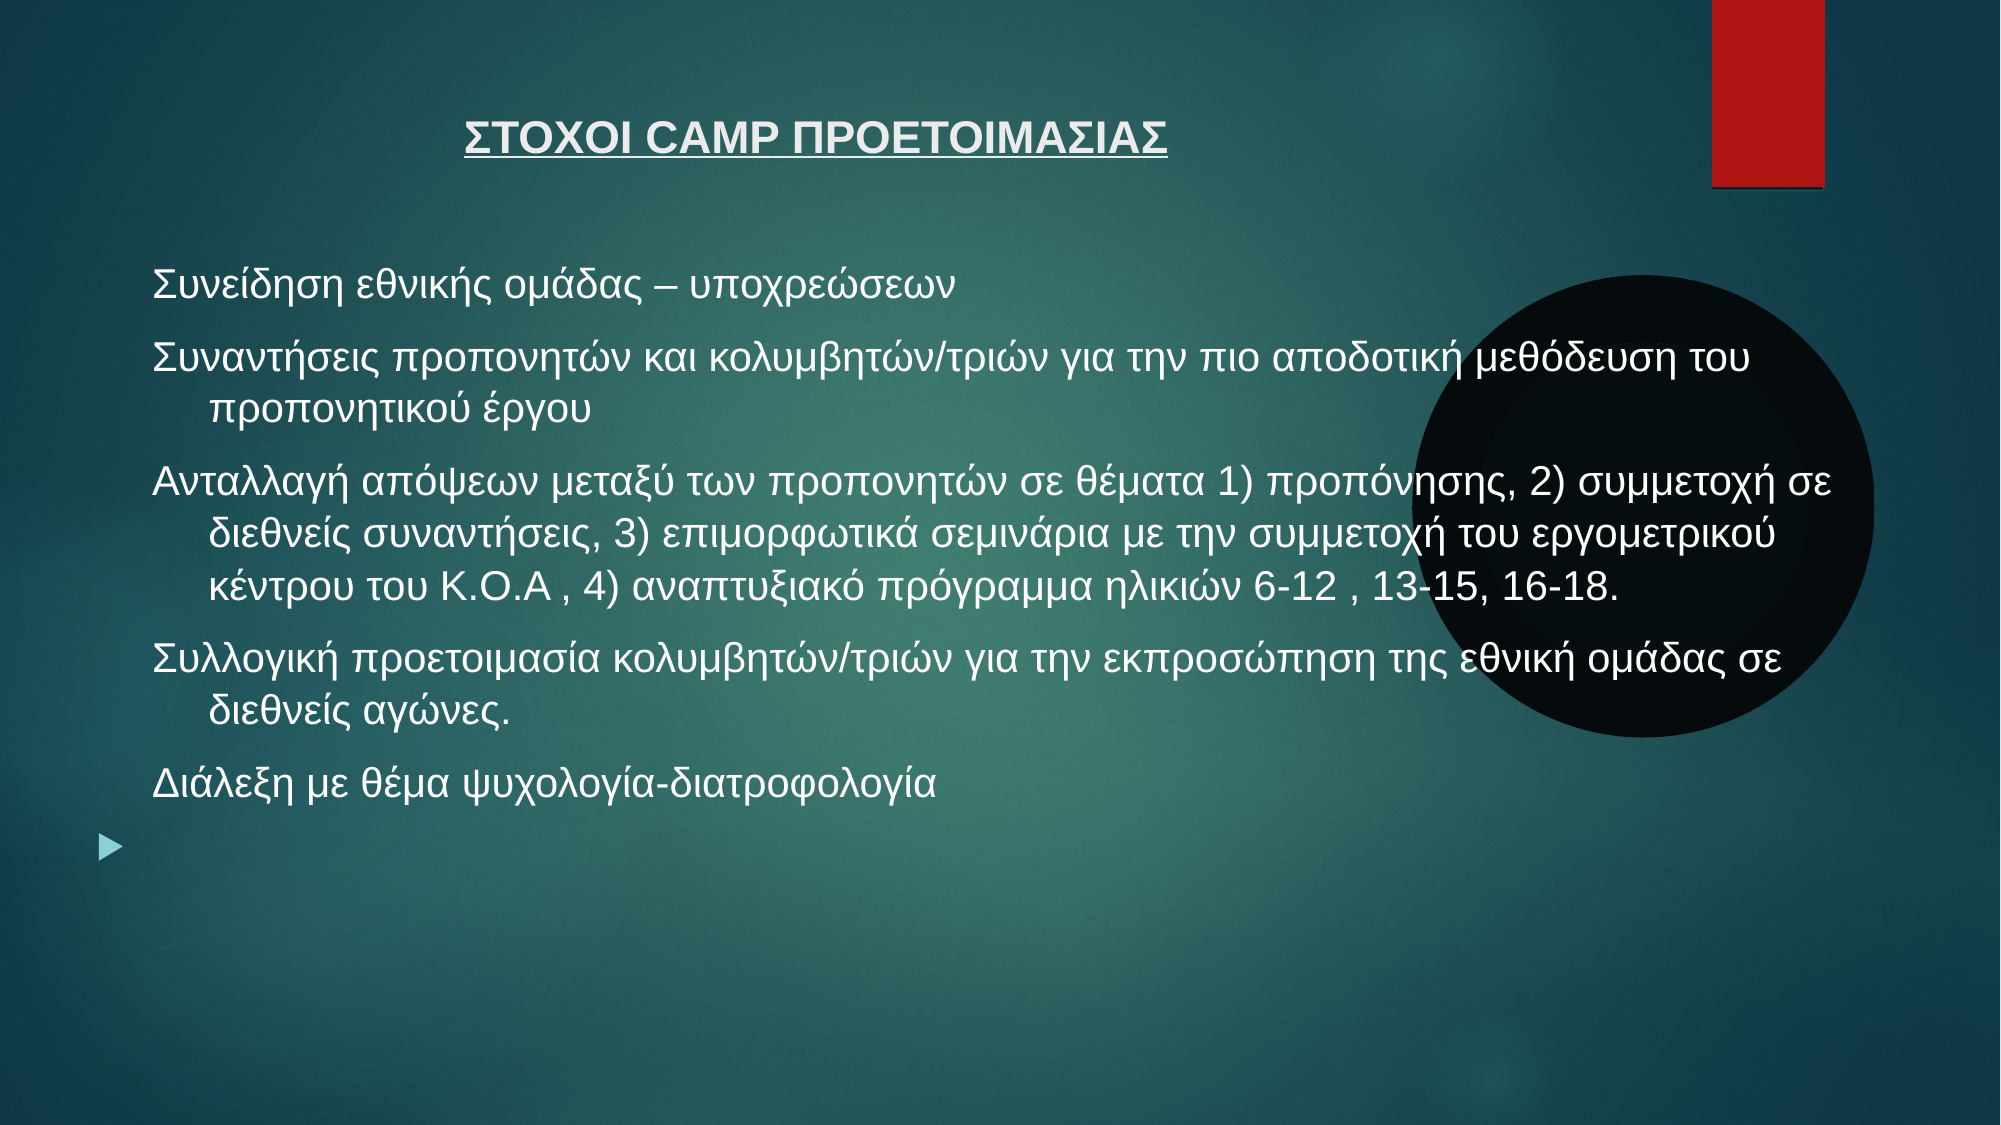

# ΣΤΟΧΟΙ CAMP ΠΡΟΕΤΟΙΜΑΣΙΑΣ
Συνείδηση εθνικής ομάδας – υποχρεώσεων
Συναντήσεις προπονητών και κολυμβητών/τριών για την πιο αποδοτική μεθόδευση του προπονητικού έργου
Ανταλλαγή απόψεων μεταξύ των προπονητών σε θέματα 1) προπόνησης, 2) συμμετοχή σε διεθνείς συναντήσεις, 3) επιμορφωτικά σεμινάρια με την συμμετοχή του εργομετρικού κέντρου του Κ.Ο.Α , 4) αναπτυξιακό πρόγραμμα ηλικιών 6-12 , 13-15, 16-18.
Συλλογική προετοιμασία κολυμβητών/τριών για την εκπροσώπηση της εθνική ομάδας σε διεθνείς αγώνες.
Διάλεξη με θέμα ψυχολογία-διατροφολογία